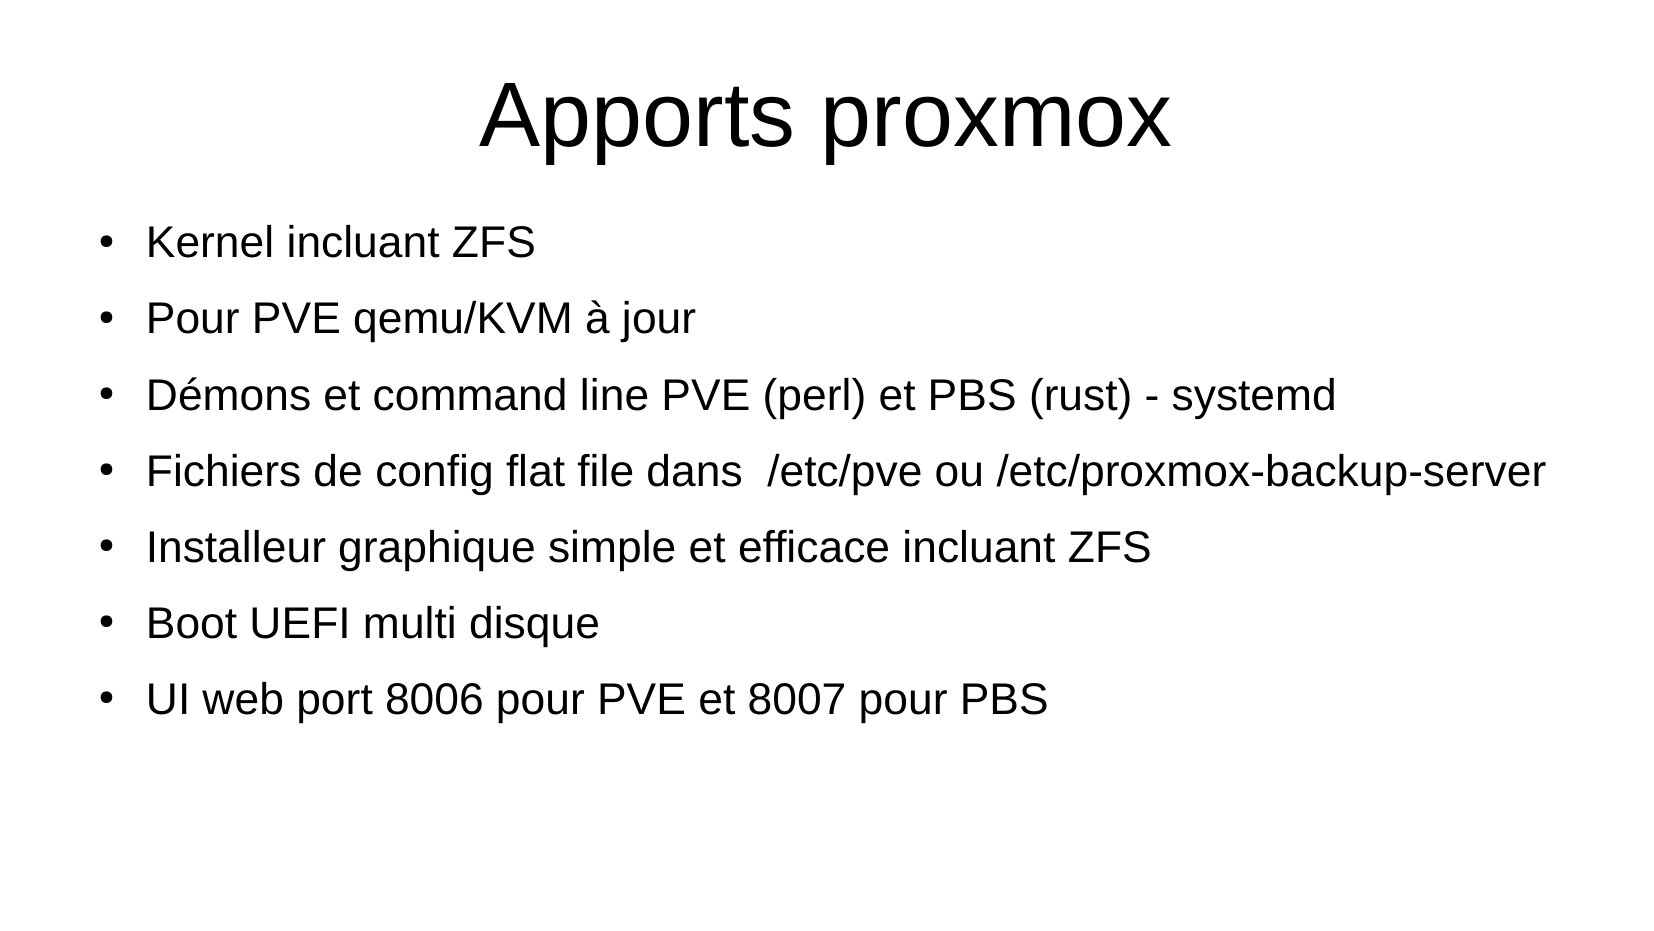

# Apports proxmox
Kernel incluant ZFS
Pour PVE qemu/KVM à jour
Démons et command line PVE (perl) et PBS (rust) - systemd
Fichiers de config flat file dans /etc/pve ou /etc/proxmox-backup-server
Installeur graphique simple et efficace incluant ZFS
Boot UEFI multi disque
UI web port 8006 pour PVE et 8007 pour PBS